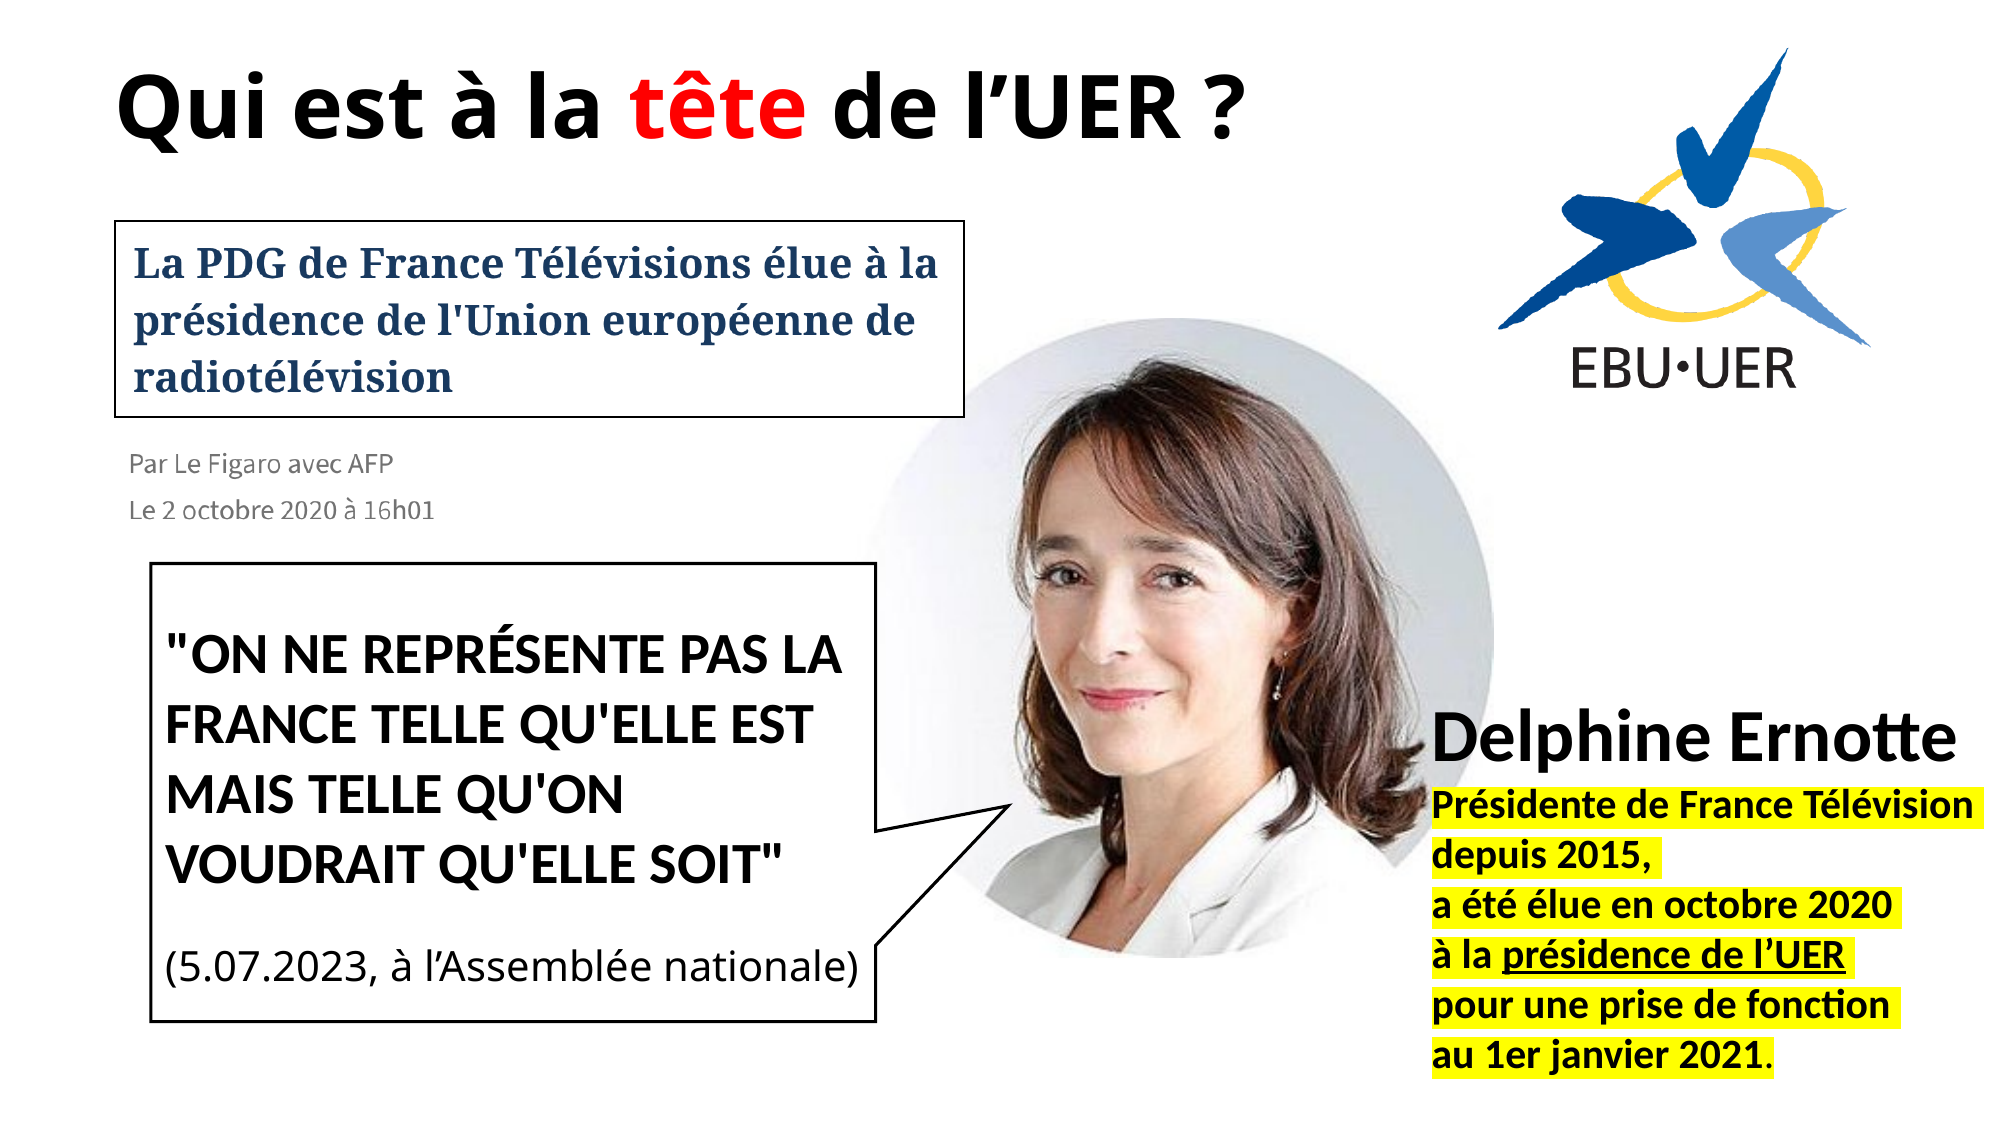

# Qui est à la tête de l’UER ?
"ON NE REPRÉSENTE PAS LA FRANCE TELLE QU'ELLE EST MAIS TELLE QU'ON VOUDRAIT QU'ELLE SOIT"
(5.07.2023, à l’Assemblée nationale)
Delphine Ernotte
Présidente de France Télévision
depuis 2015,
a été élue en octobre 2020
à la présidence de l’UER
pour une prise de fonction
au 1er janvier 2021.